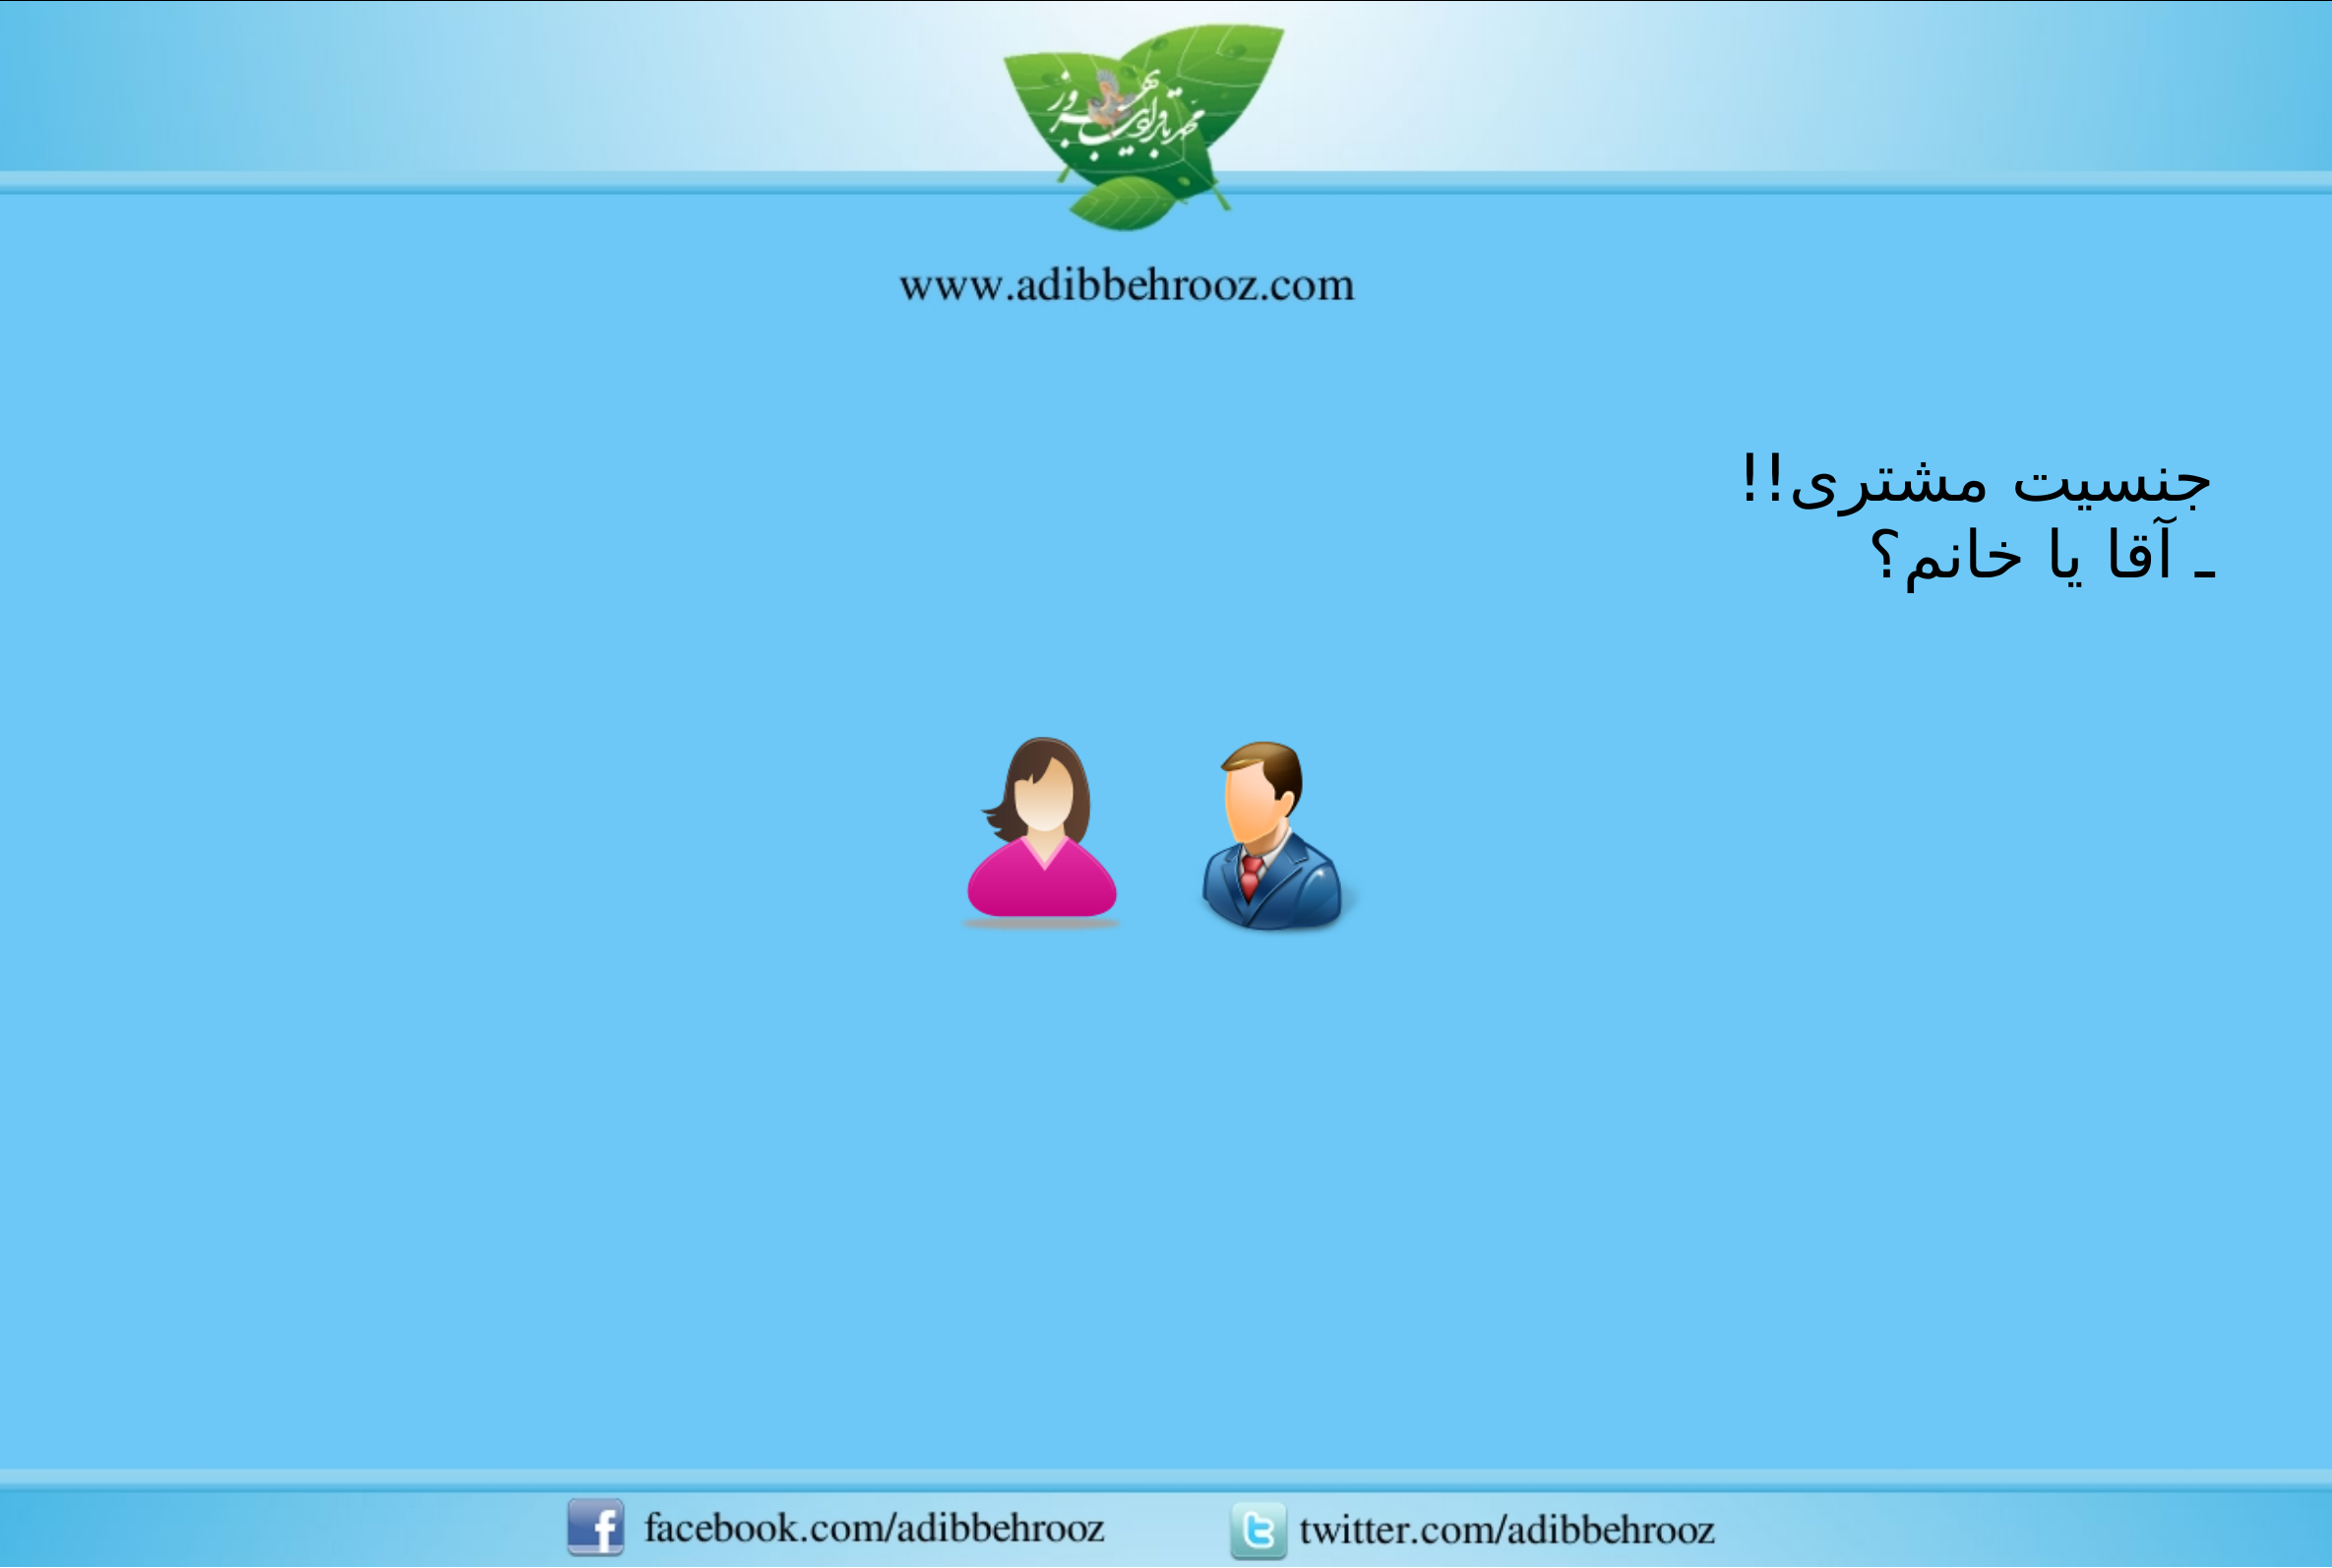

# جنسیت مشتری!!
ـ آقا یا خانم؟